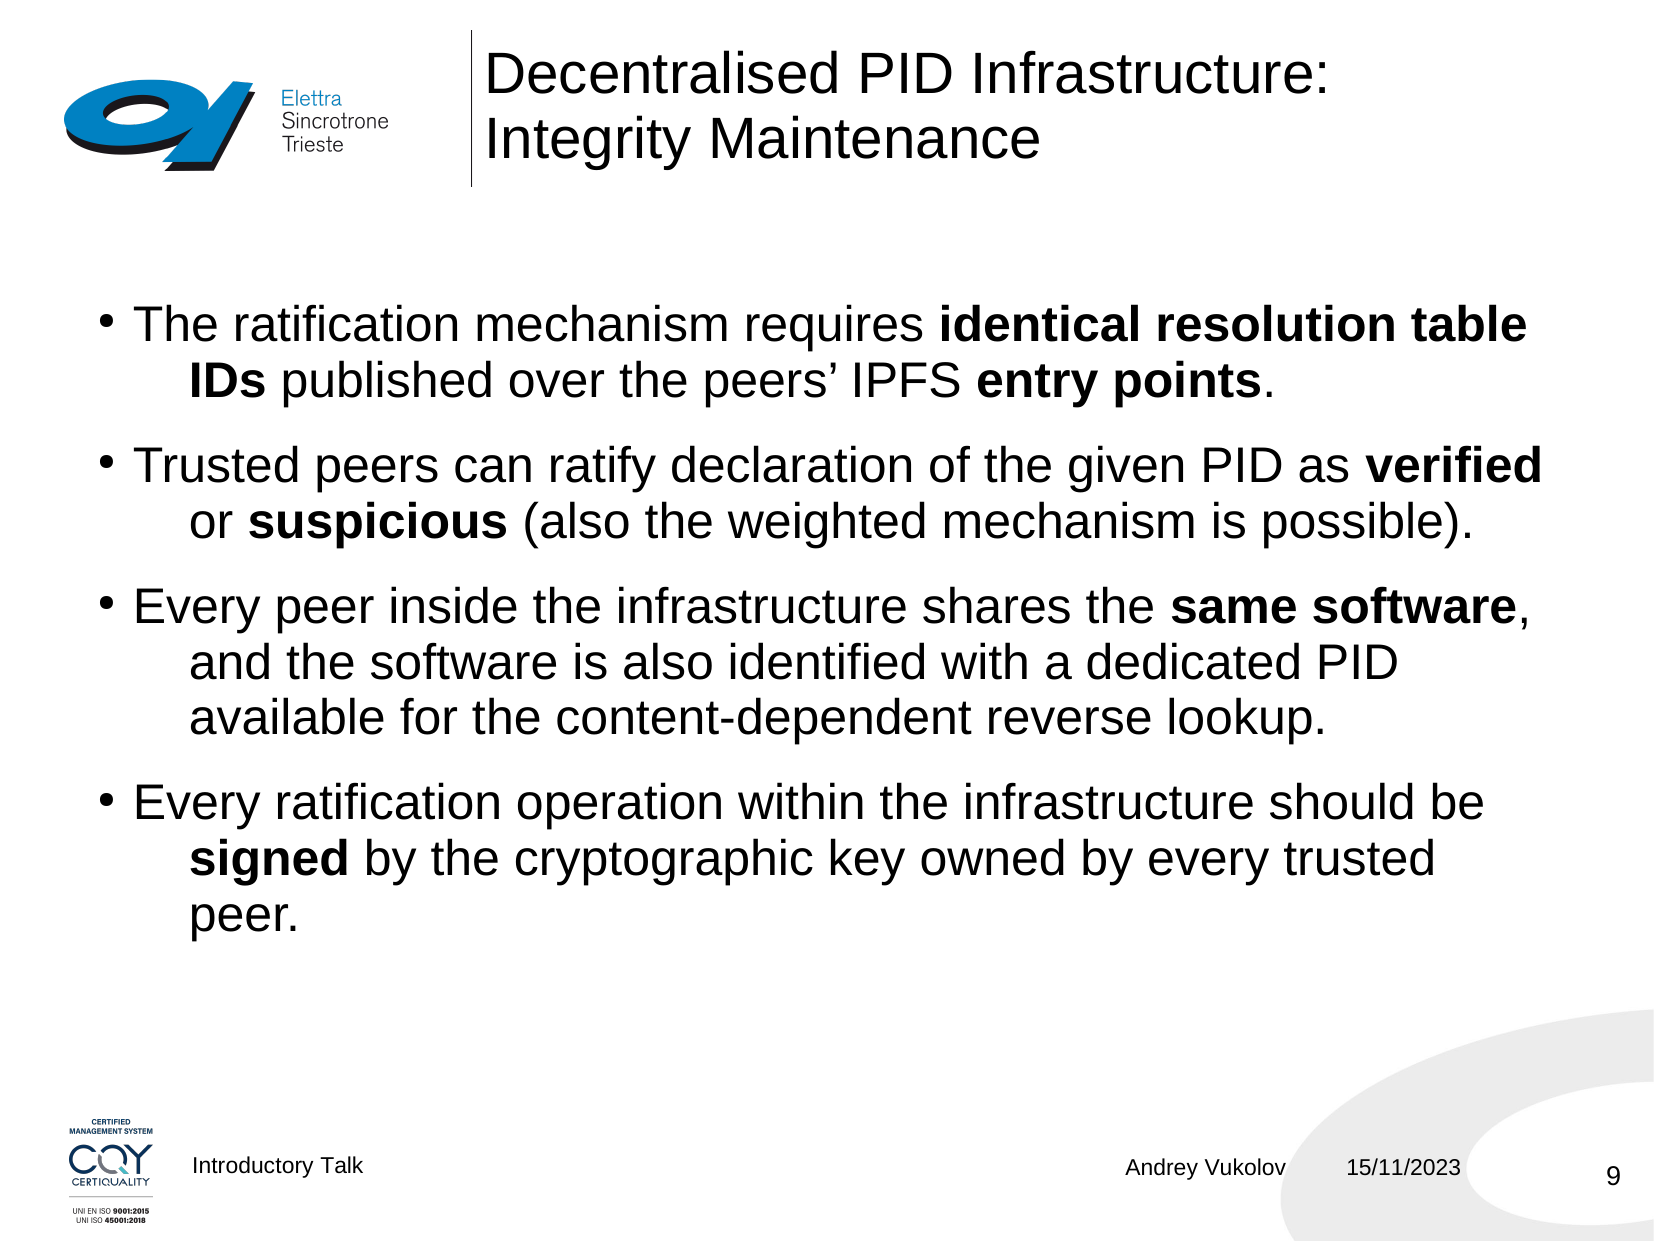

# Decentralised PID Infrastructure: Integrity Maintenance
The ratification mechanism requires identical resolution table IDs published over the peers’ IPFS entry points.
Trusted peers can ratify declaration of the given PID as verified or suspicious (also the weighted mechanism is possible).
Every peer inside the infrastructure shares the same software, and the software is also identified with a dedicated PID available for the content-dependent reverse lookup.
Every ratification operation within the infrastructure should be signed by the cryptographic key owned by every trusted peer.